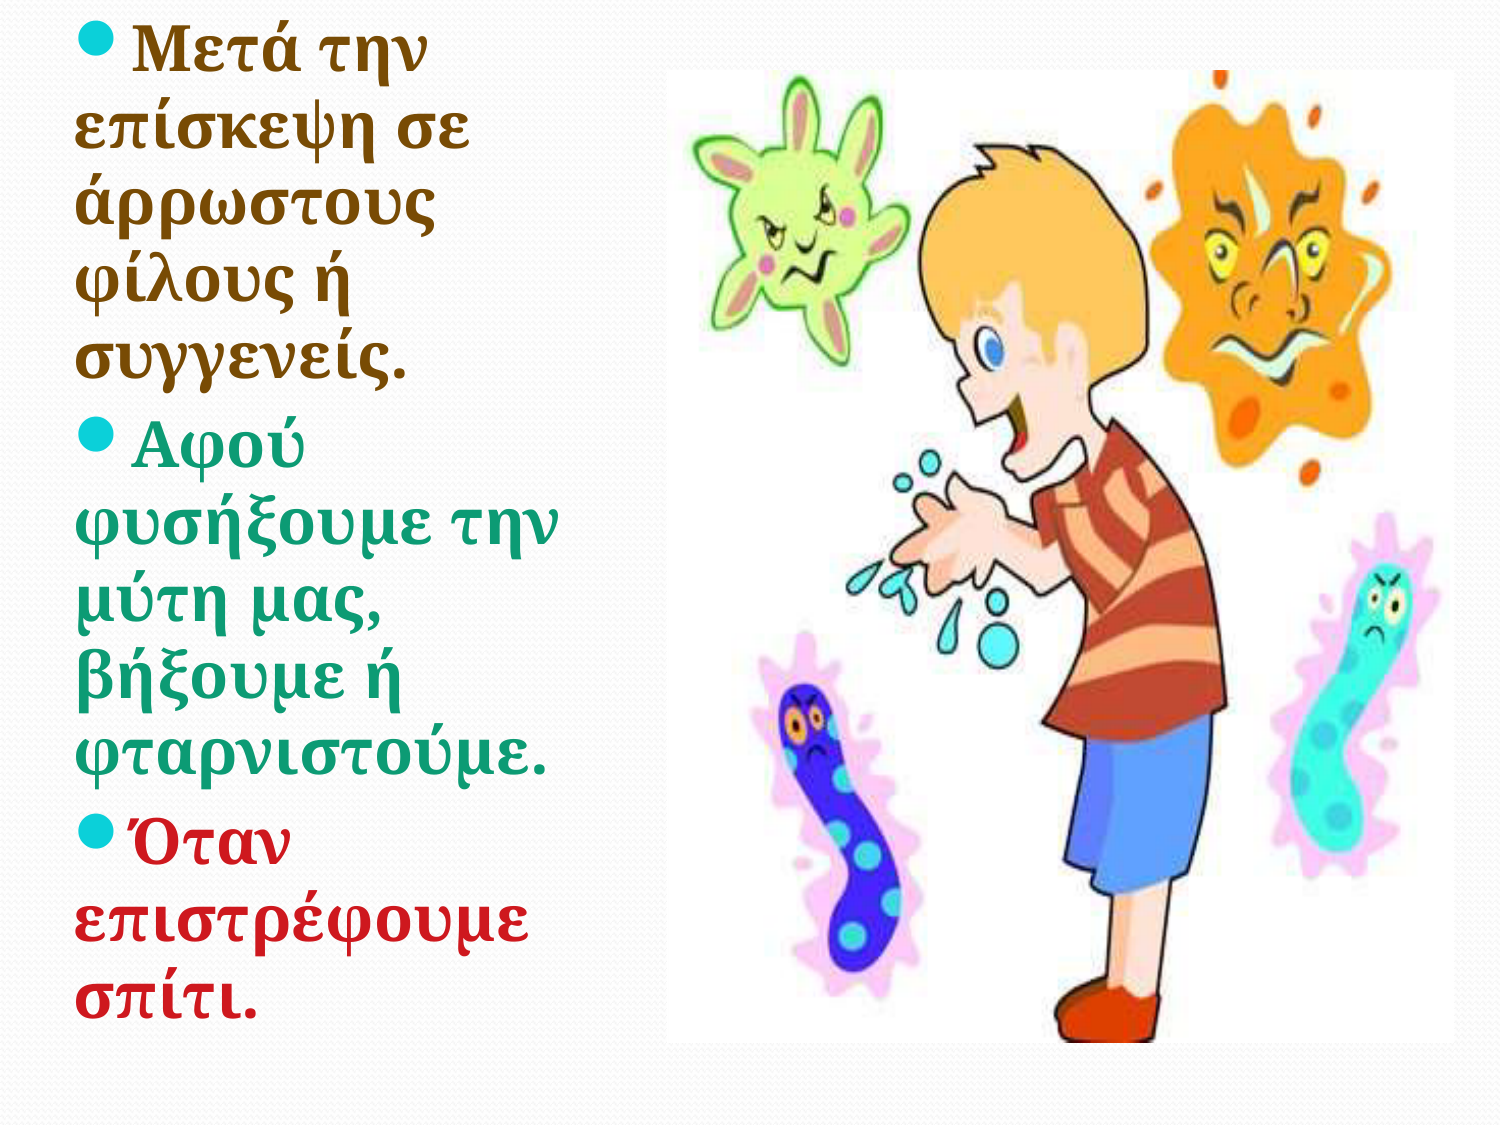

# Μετά την επίσκεψη σε άρρωστους φίλους ή συγγενείς.
Αφού φυσήξουμε την μύτη μας, βήξουμε ή φταρνιστούμε.
Όταν επιστρέφουμε σπίτι.